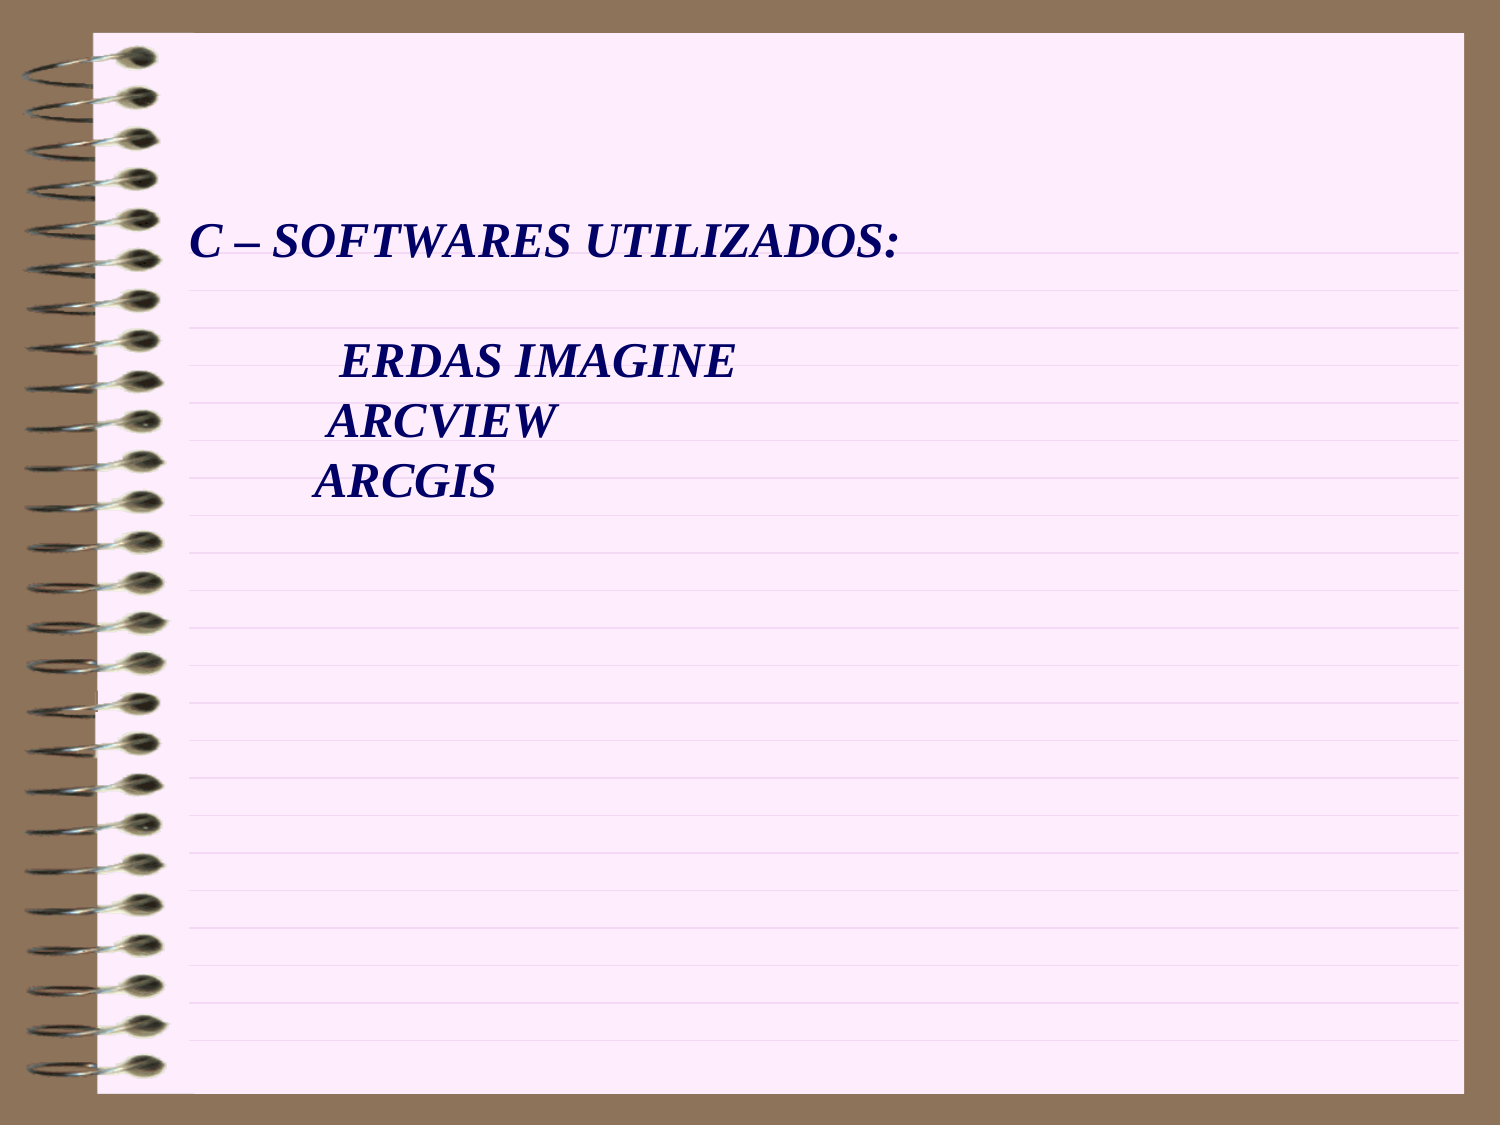

C – SOFTWARES UTILIZADOS:
 ERDAS IMAGINE
 ARCVIEW
 ARCGIS